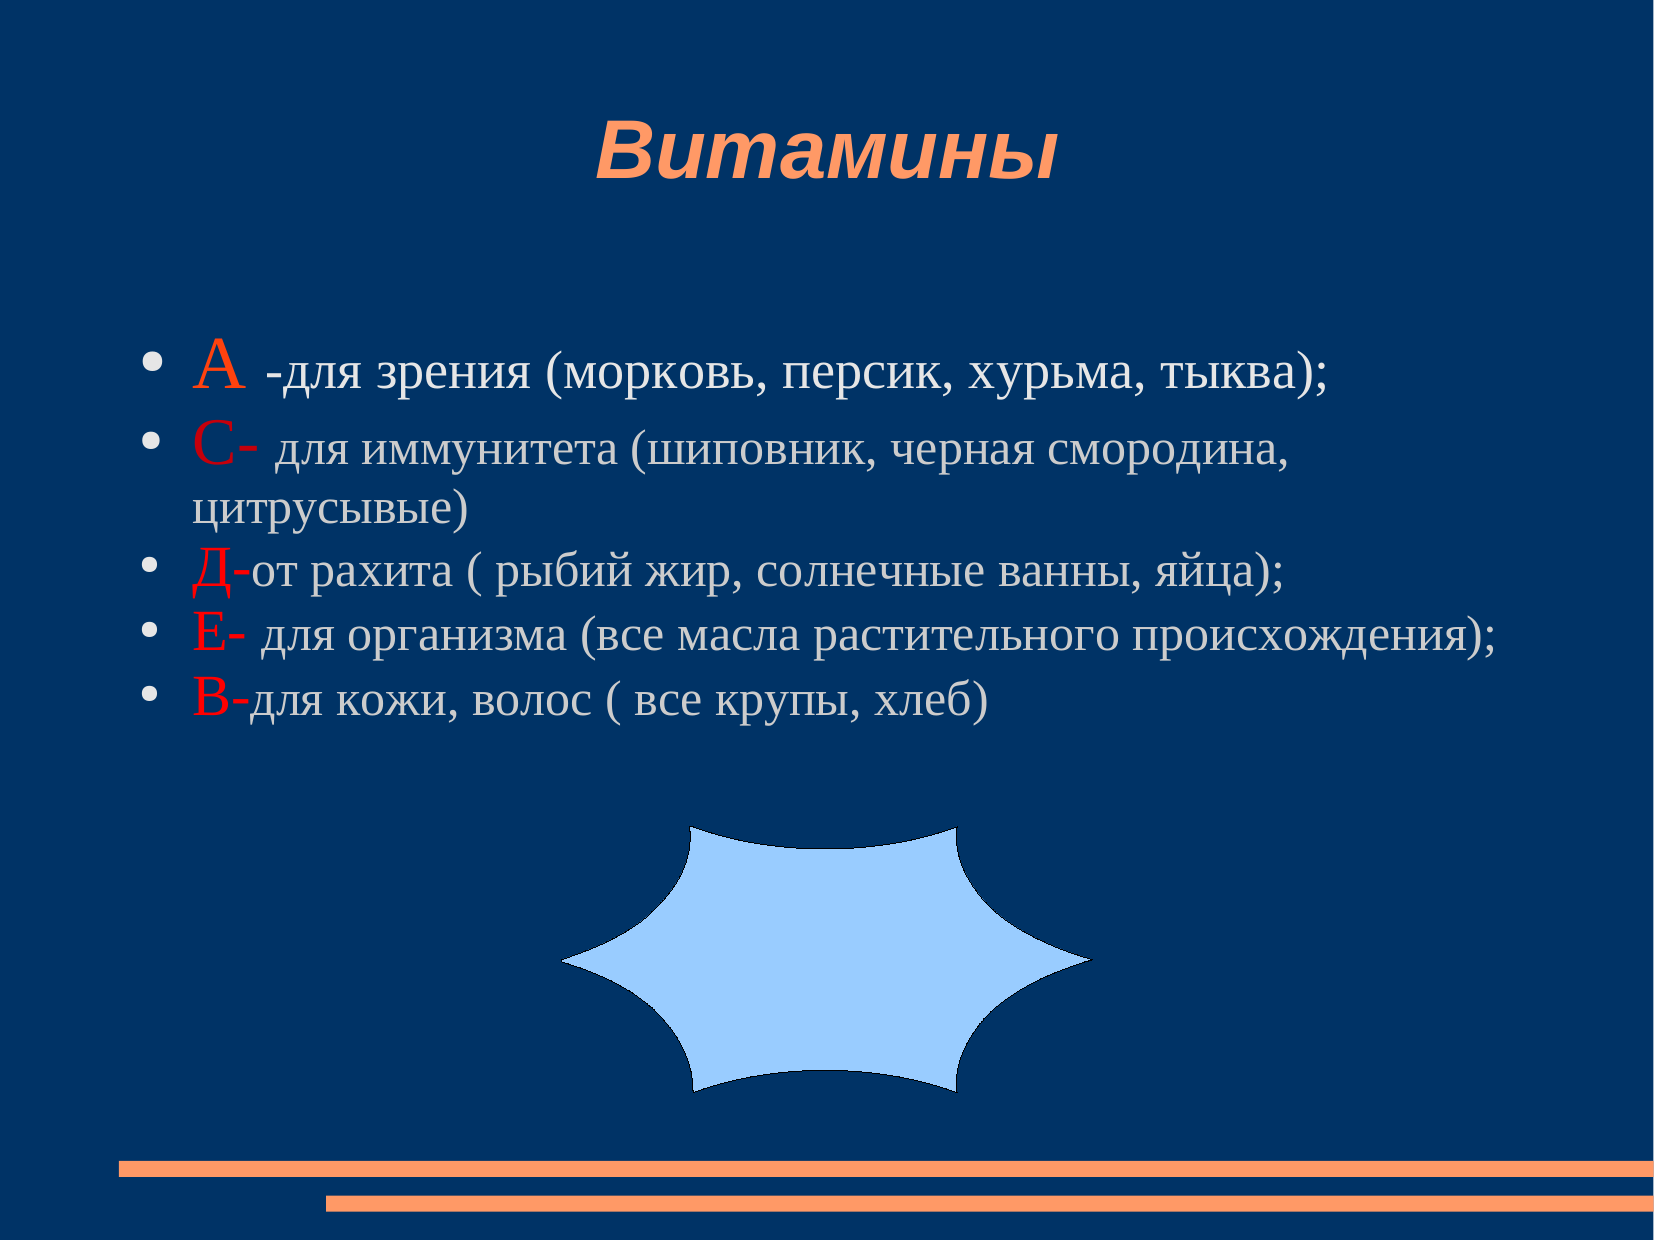

# Витамины
А -для зрения (морковь, персик, хурьма, тыква);
С- для иммунитета (шиповник, черная смородина, цитрусывые)
Д-от рахита ( рыбий жир, солнечные ванны, яйца);
Е- для организма (все масла растительного происхождения);
В-для кожи, волос ( все крупы, хлеб)